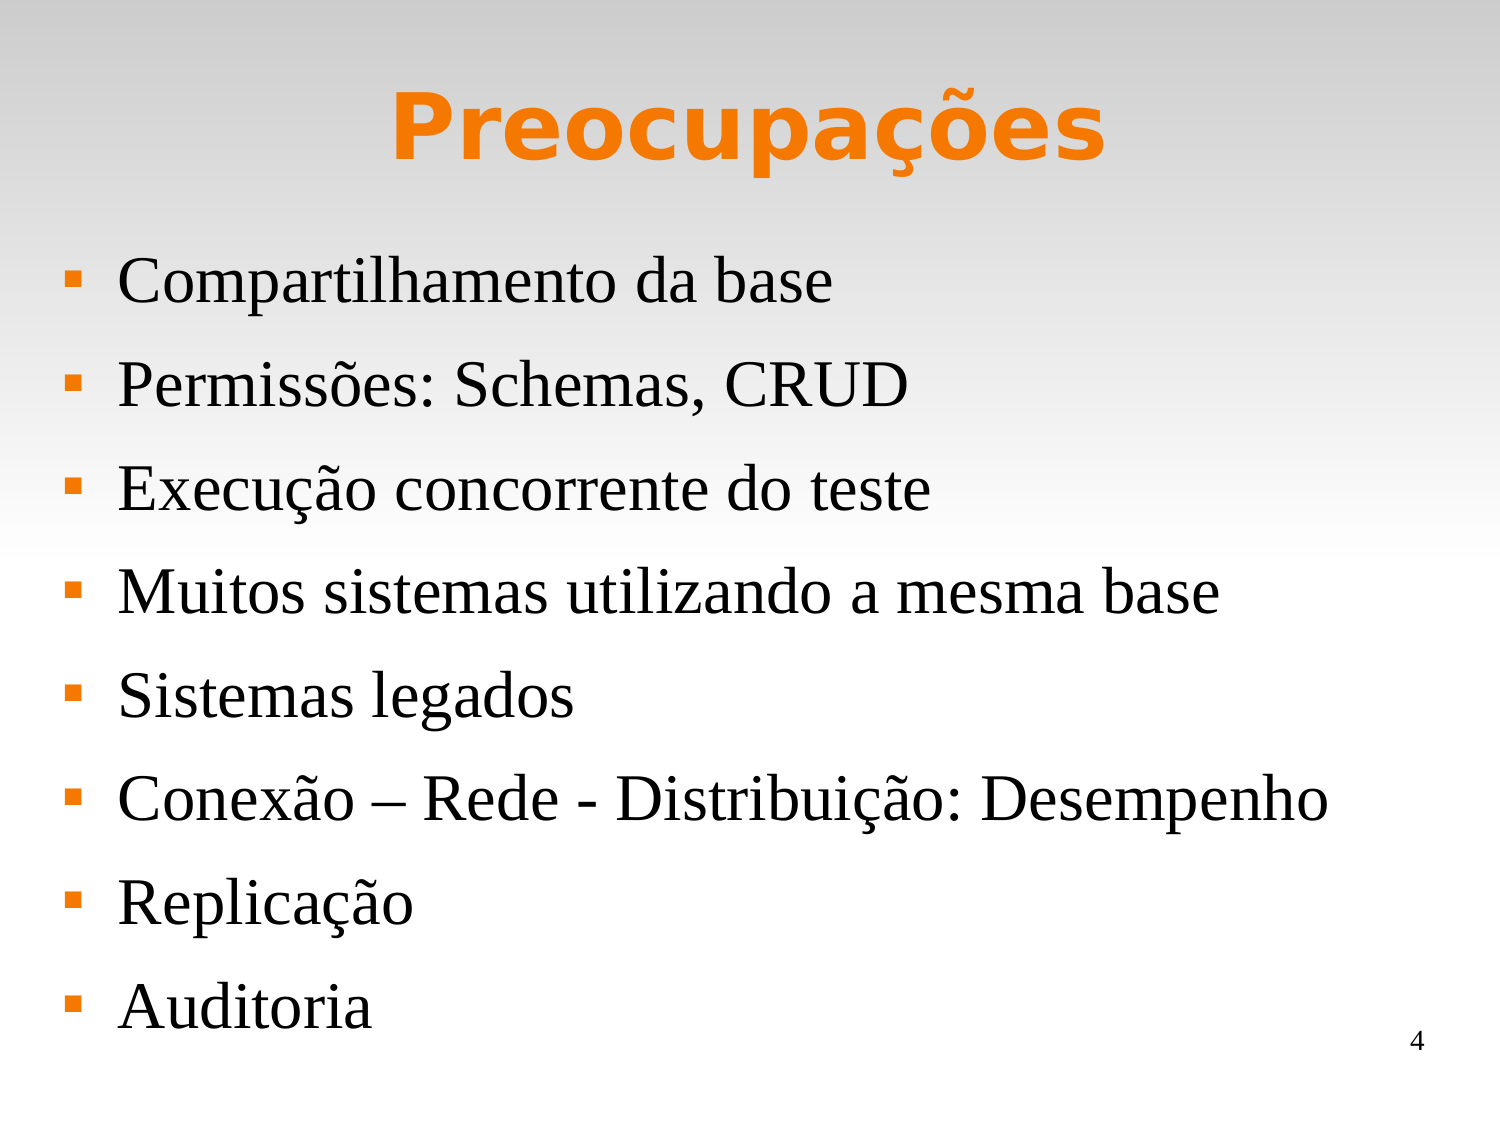

# Preocupações
Compartilhamento da base
Permissões: Schemas, CRUD
Execução concorrente do teste
Muitos sistemas utilizando a mesma base
Sistemas legados
Conexão – Rede - Distribuição: Desempenho
Replicação
Auditoria
4